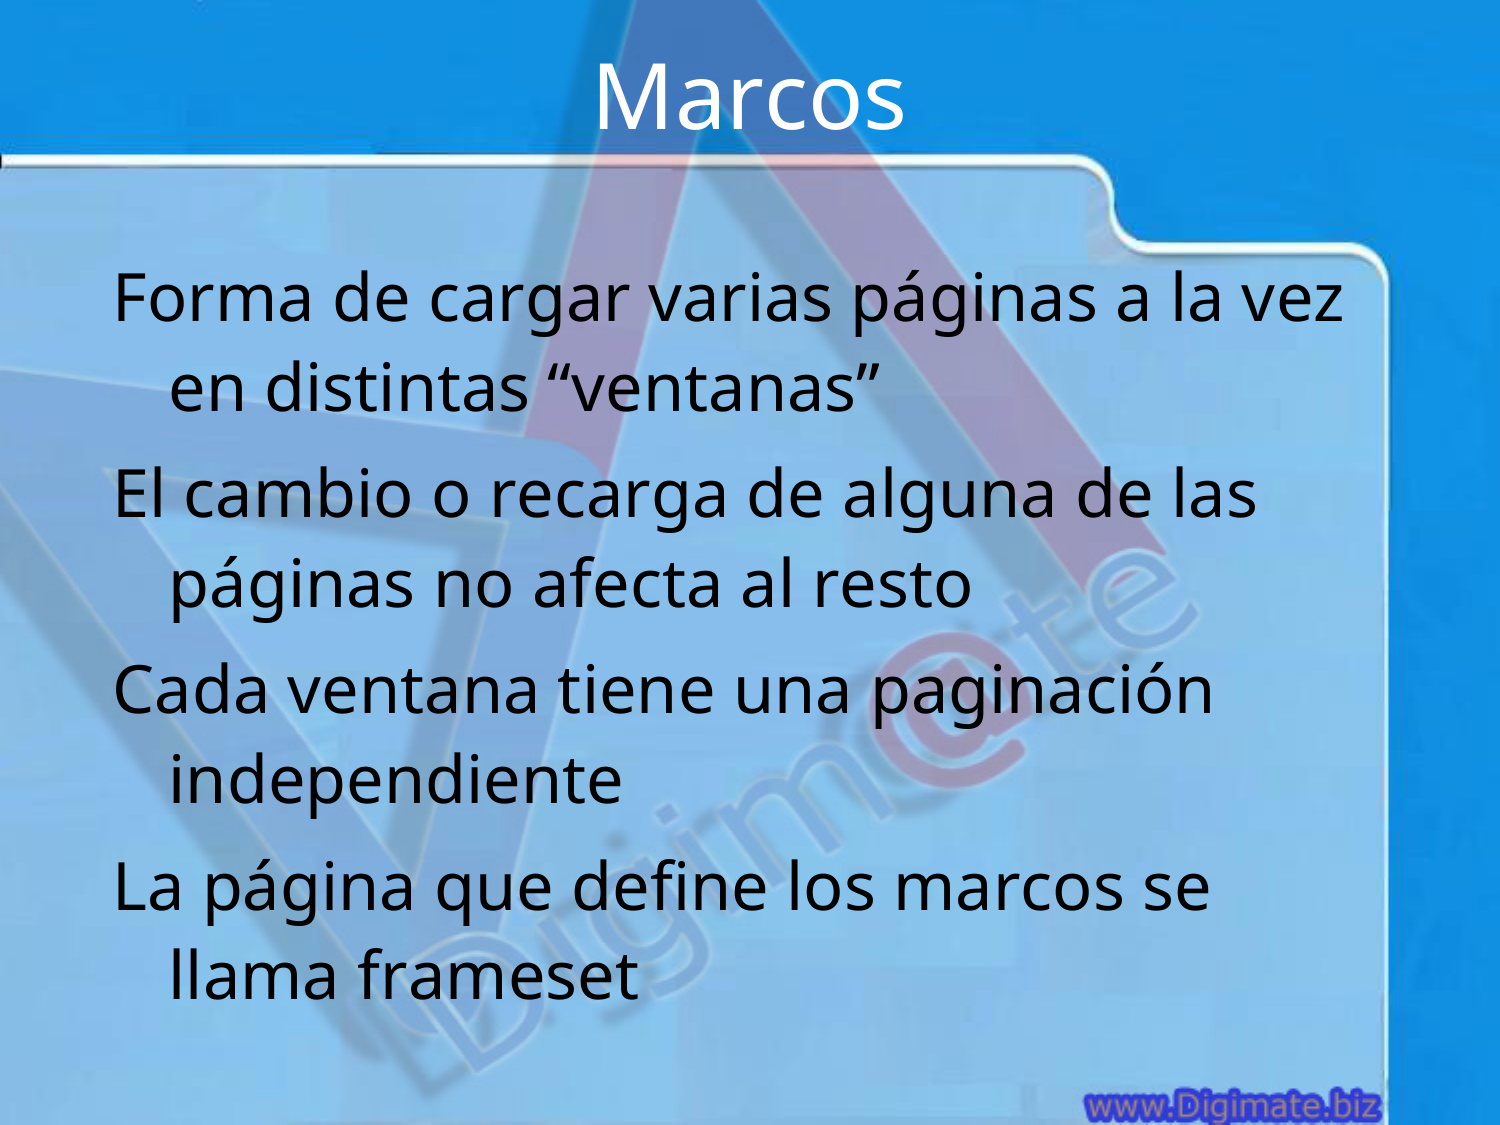

# Marcos
Forma de cargar varias páginas a la vez en distintas “ventanas”
El cambio o recarga de alguna de las páginas no afecta al resto
Cada ventana tiene una paginación independiente
La página que define los marcos se llama frameset